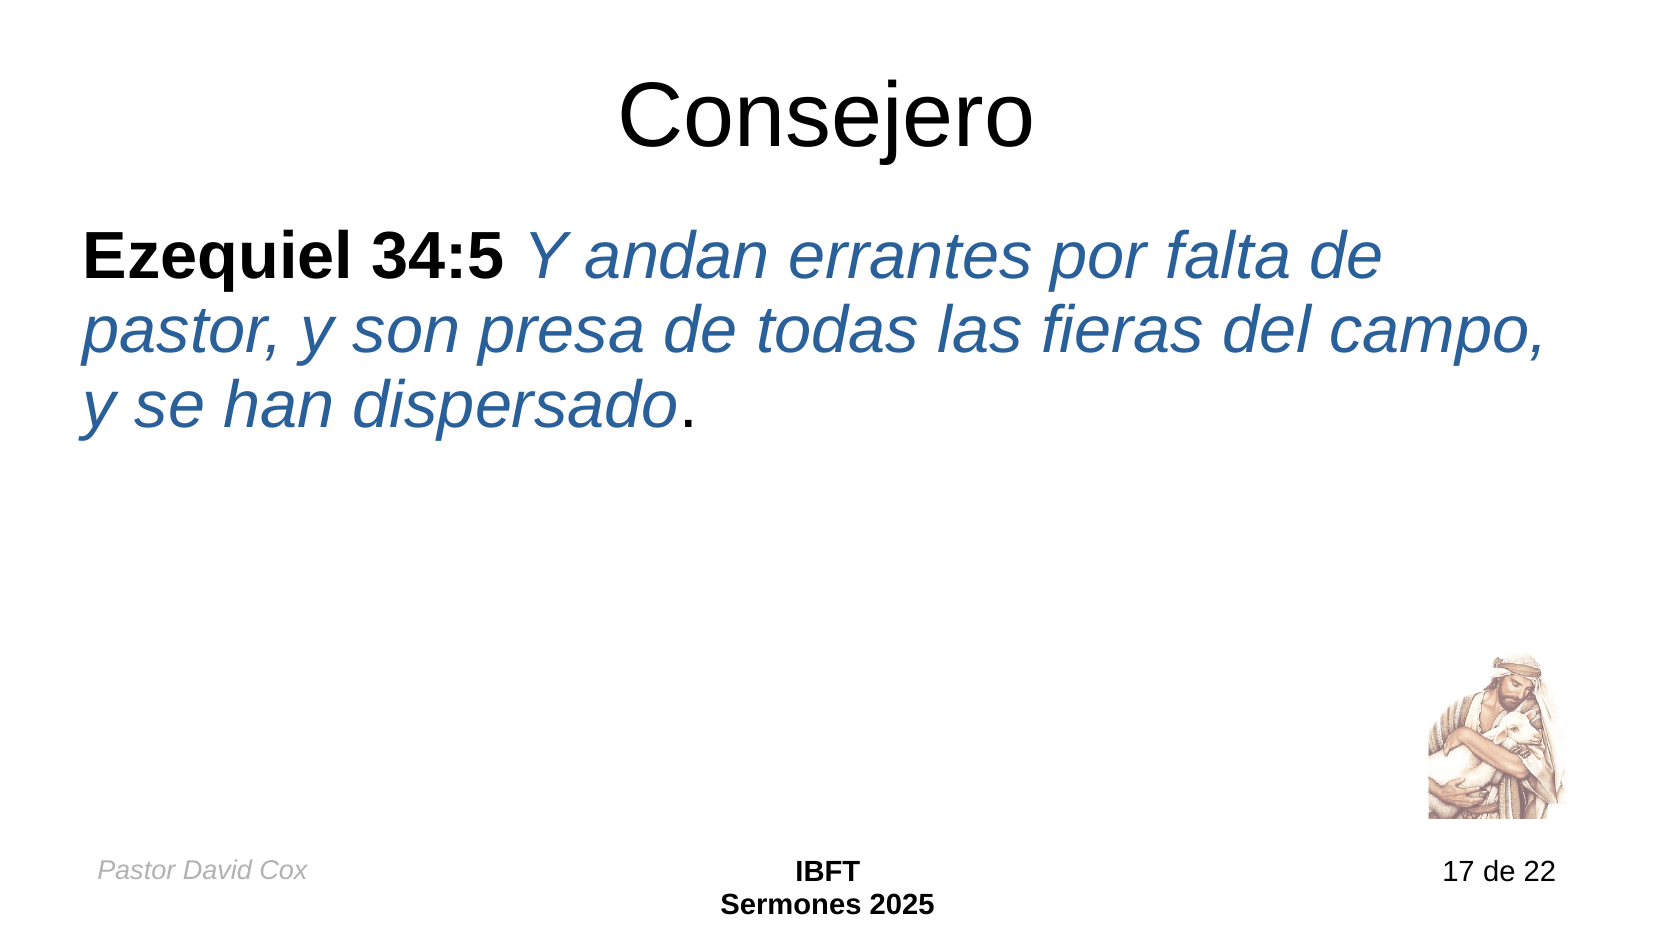

# Consejero
Ezequiel 34:5 Y andan errantes por falta de pastor, y son presa de todas las fieras del campo, y se han dispersado.